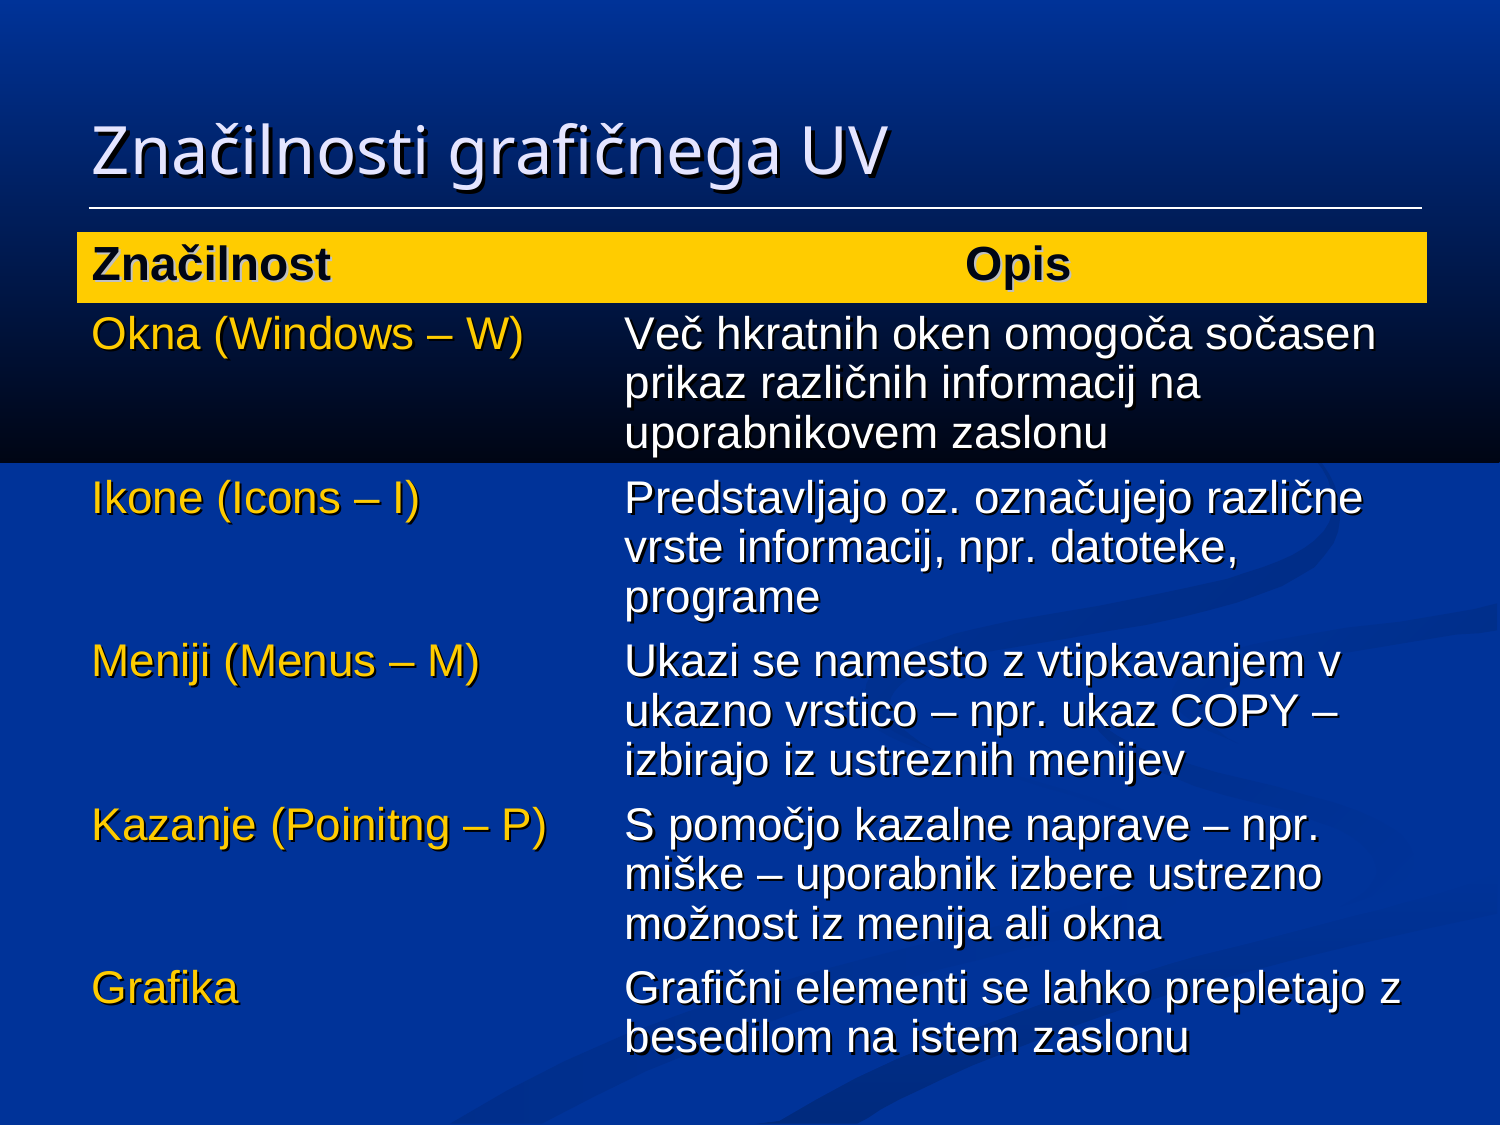

Značilnosti grafičnega UV
| Značilnost | Opis |
| --- | --- |
| Okna (Windows – W) | Več hkratnih oken omogoča sočasen prikaz različnih informacij na uporabnikovem zaslonu |
| Ikone (Icons – I) | Predstavljajo oz. označujejo različne vrste informacij, npr. datoteke, programe |
| Meniji (Menus – M) | Ukazi se namesto z vtipkavanjem v ukazno vrstico – npr. ukaz COPY – izbirajo iz ustreznih menijev |
| Kazanje (Poinitng – P) | S pomočjo kazalne naprave – npr. miške – uporabnik izbere ustrezno možnost iz menija ali okna |
| Grafika | Grafični elementi se lahko prepletajo z besedilom na istem zaslonu |